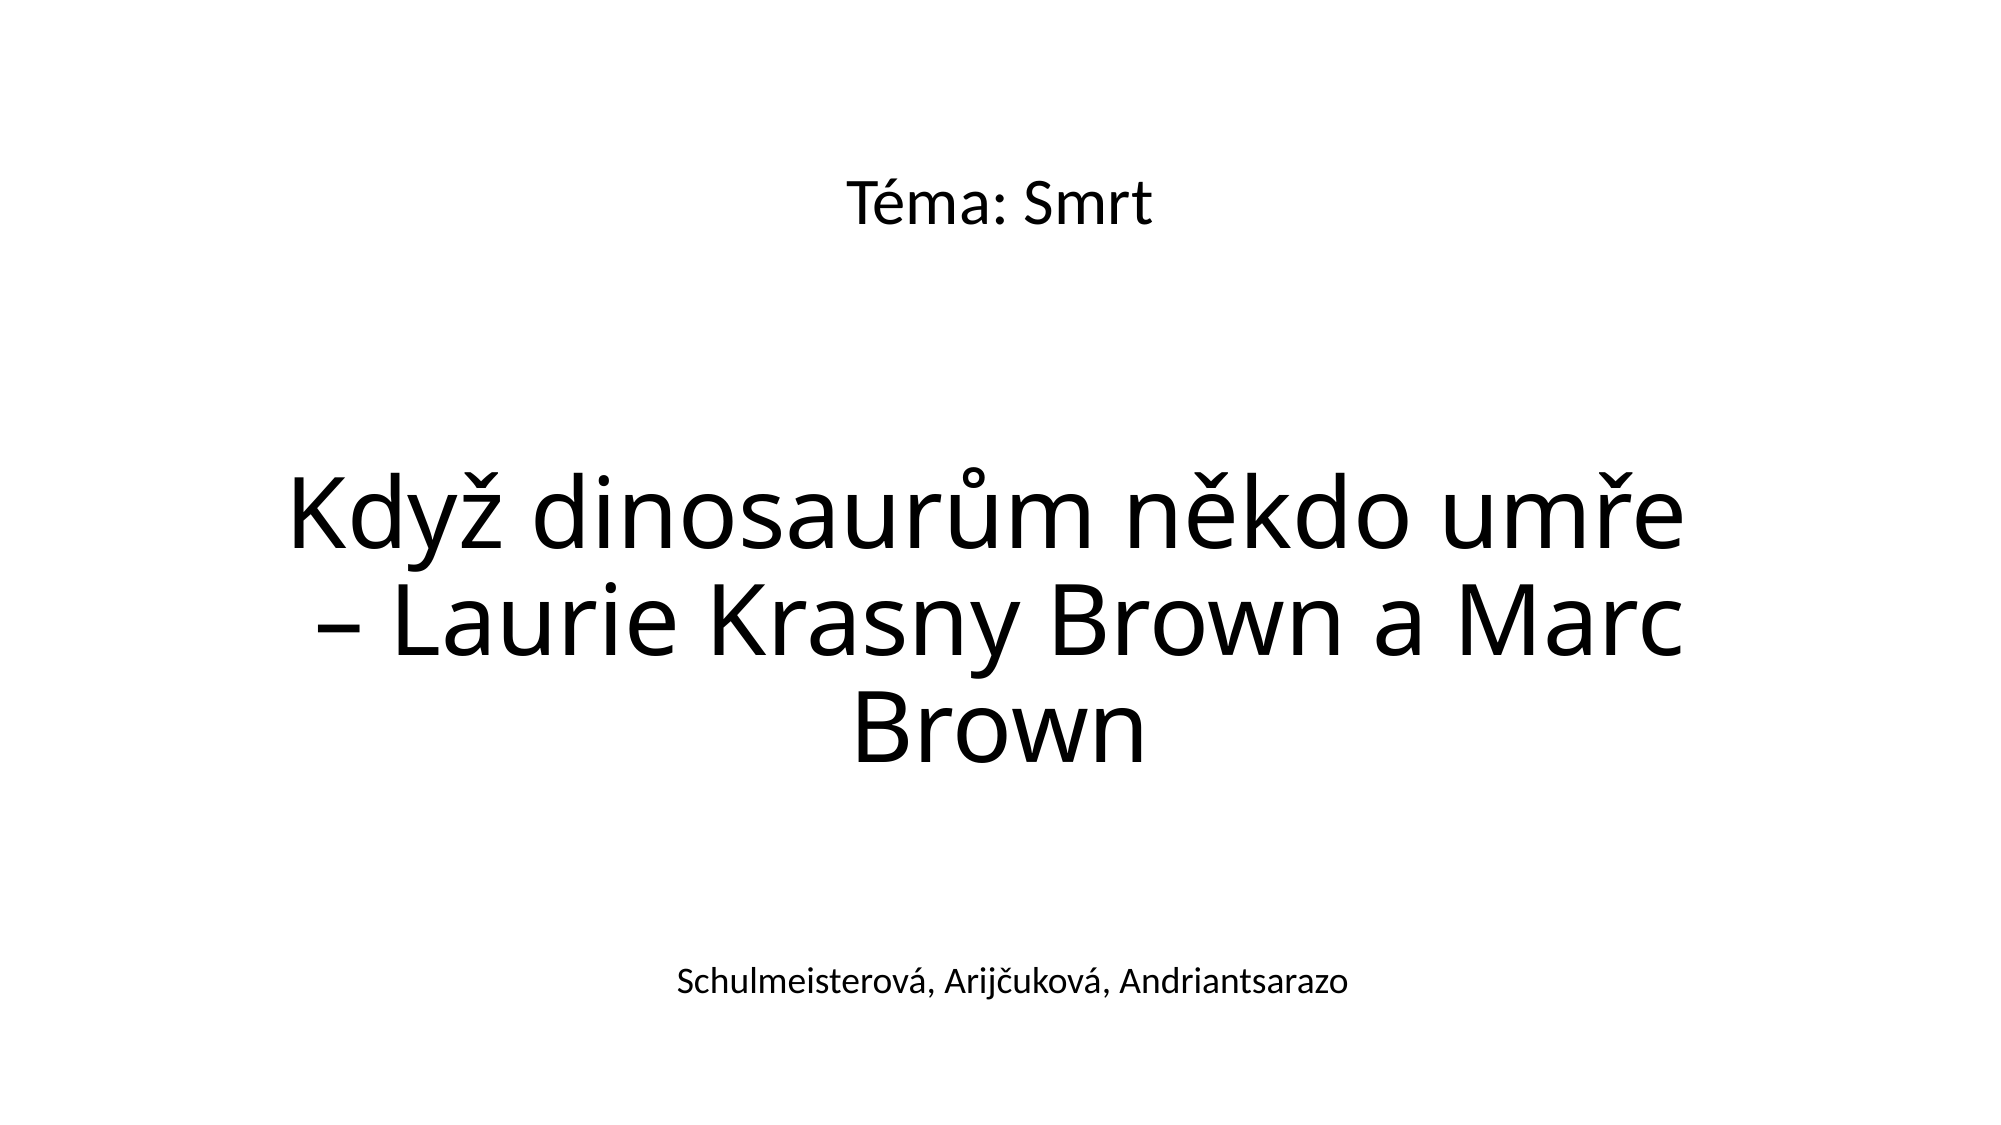

Téma: Smrt
# Když dinosaurům někdo umře – Laurie Krasny Brown a Marc Brown
Schulmeisterová, Arijčuková, Andriantsarazo